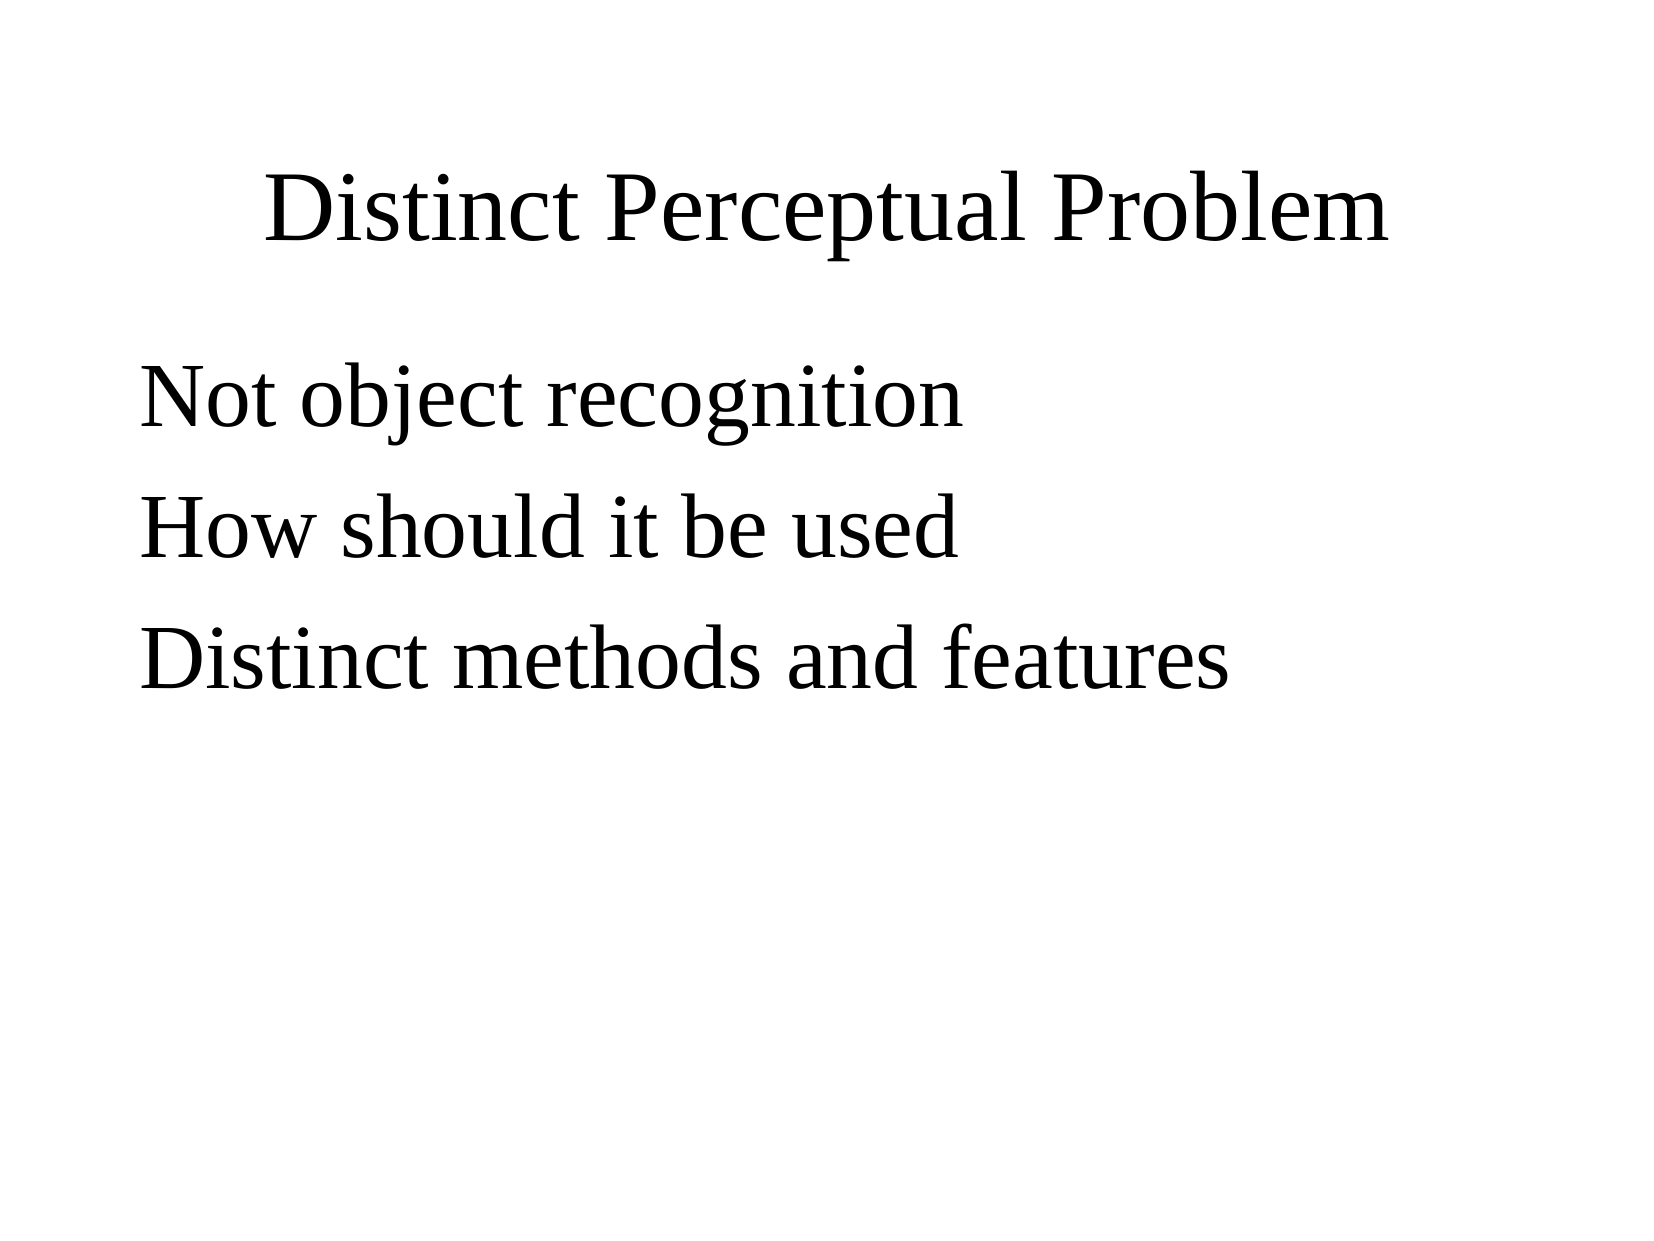

# Distinct Perceptual Problem
Not object recognition
How should it be used
Distinct methods and features